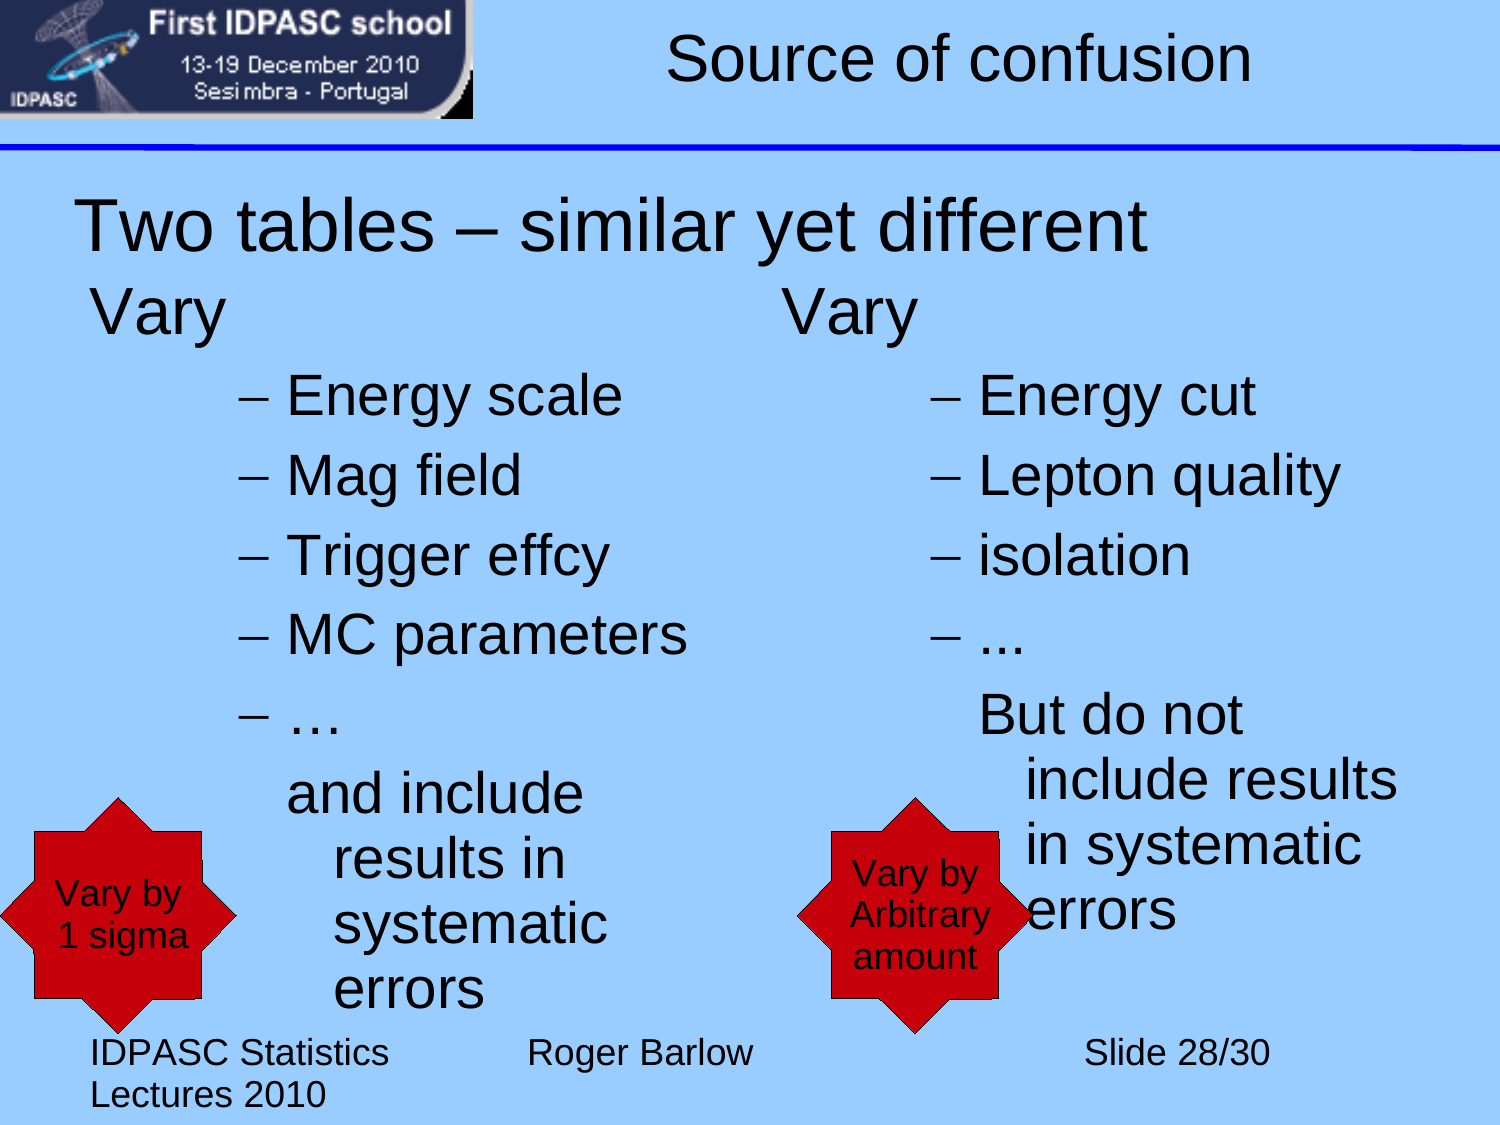

# Source of confusion
Two tables – similar yet different
Vary
Energy scale
Mag field
Trigger effcy
MC parameters
…
and include results in systematic errors
Vary
Energy cut
Lepton quality
isolation
...
But do not include results in systematic errors
Vary by
 1 sigma
Vary by
 Arbitrary
amount
28